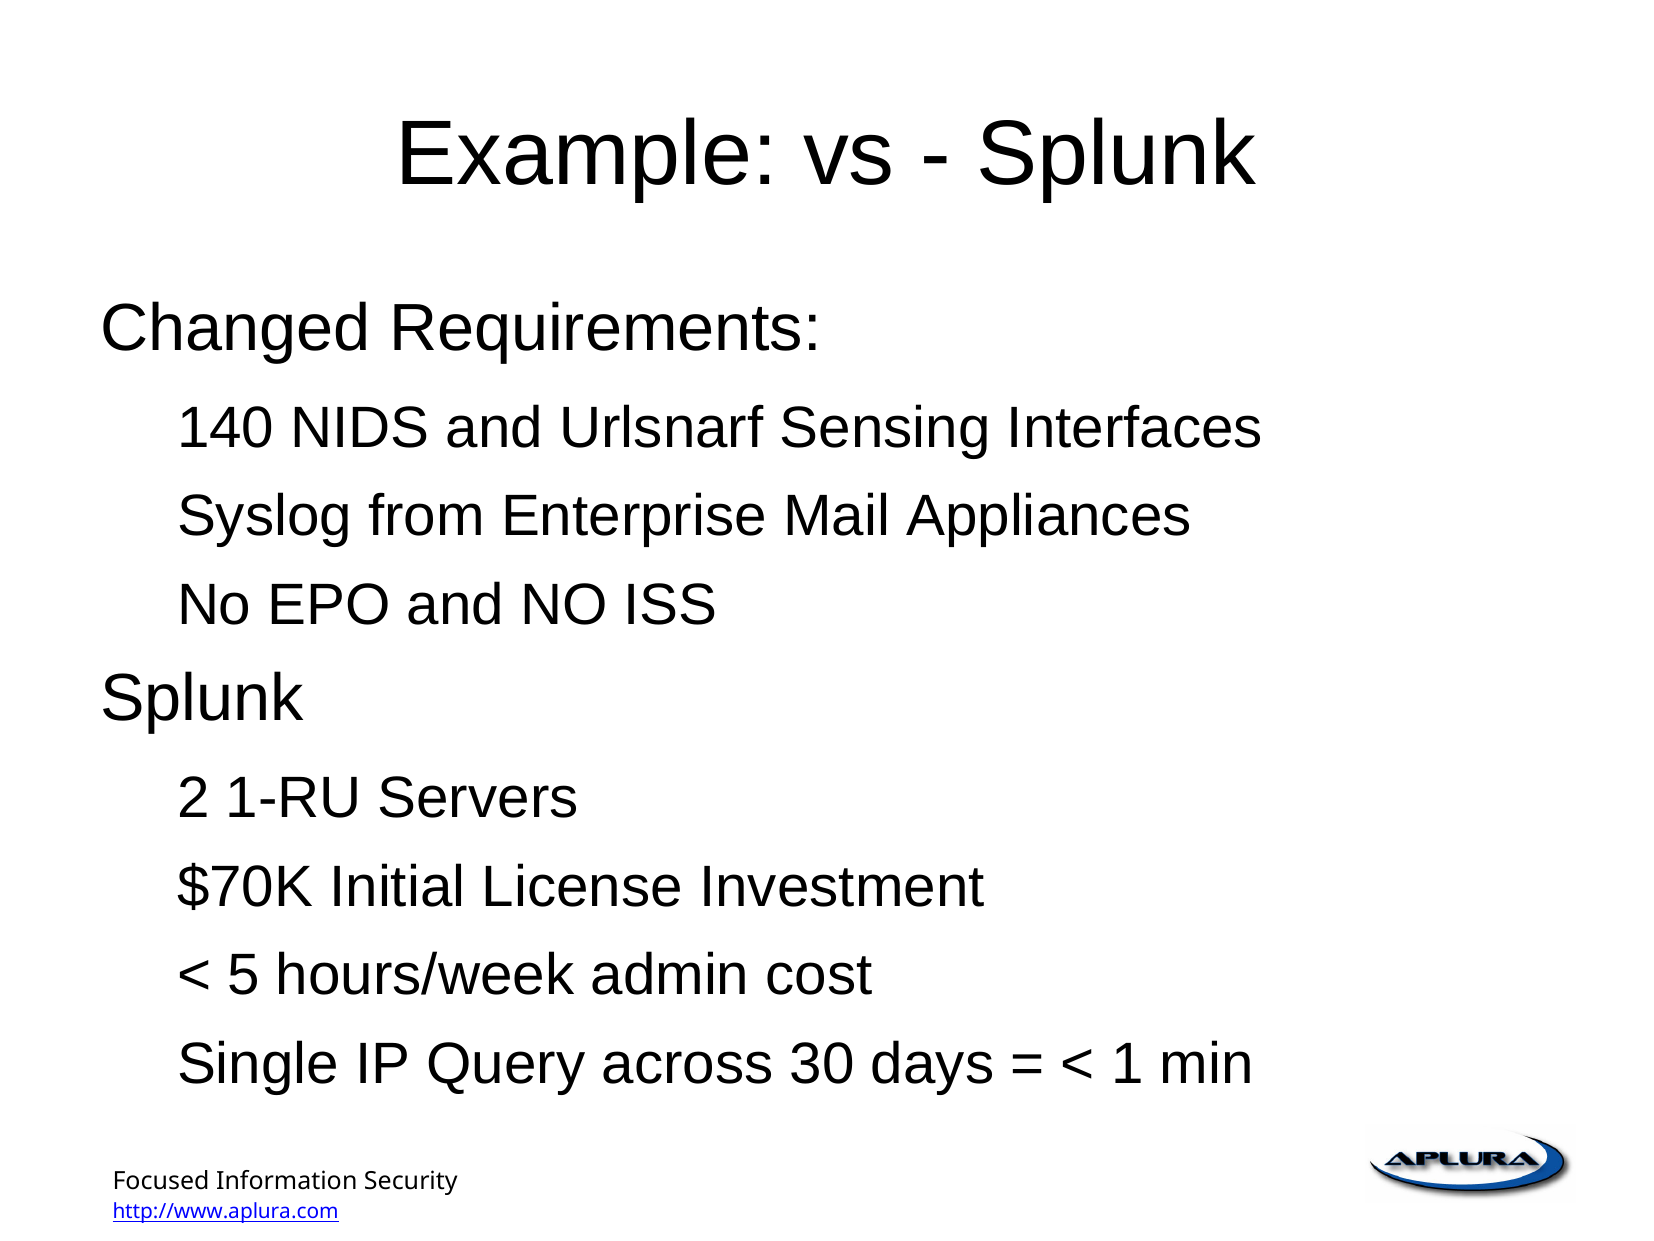

# Example: vs - Splunk
Changed Requirements:
140 NIDS and Urlsnarf Sensing Interfaces
Syslog from Enterprise Mail Appliances
No EPO and NO ISS
Splunk
2 1-RU Servers
$70K Initial License Investment
< 5 hours/week admin cost
Single IP Query across 30 days = < 1 min